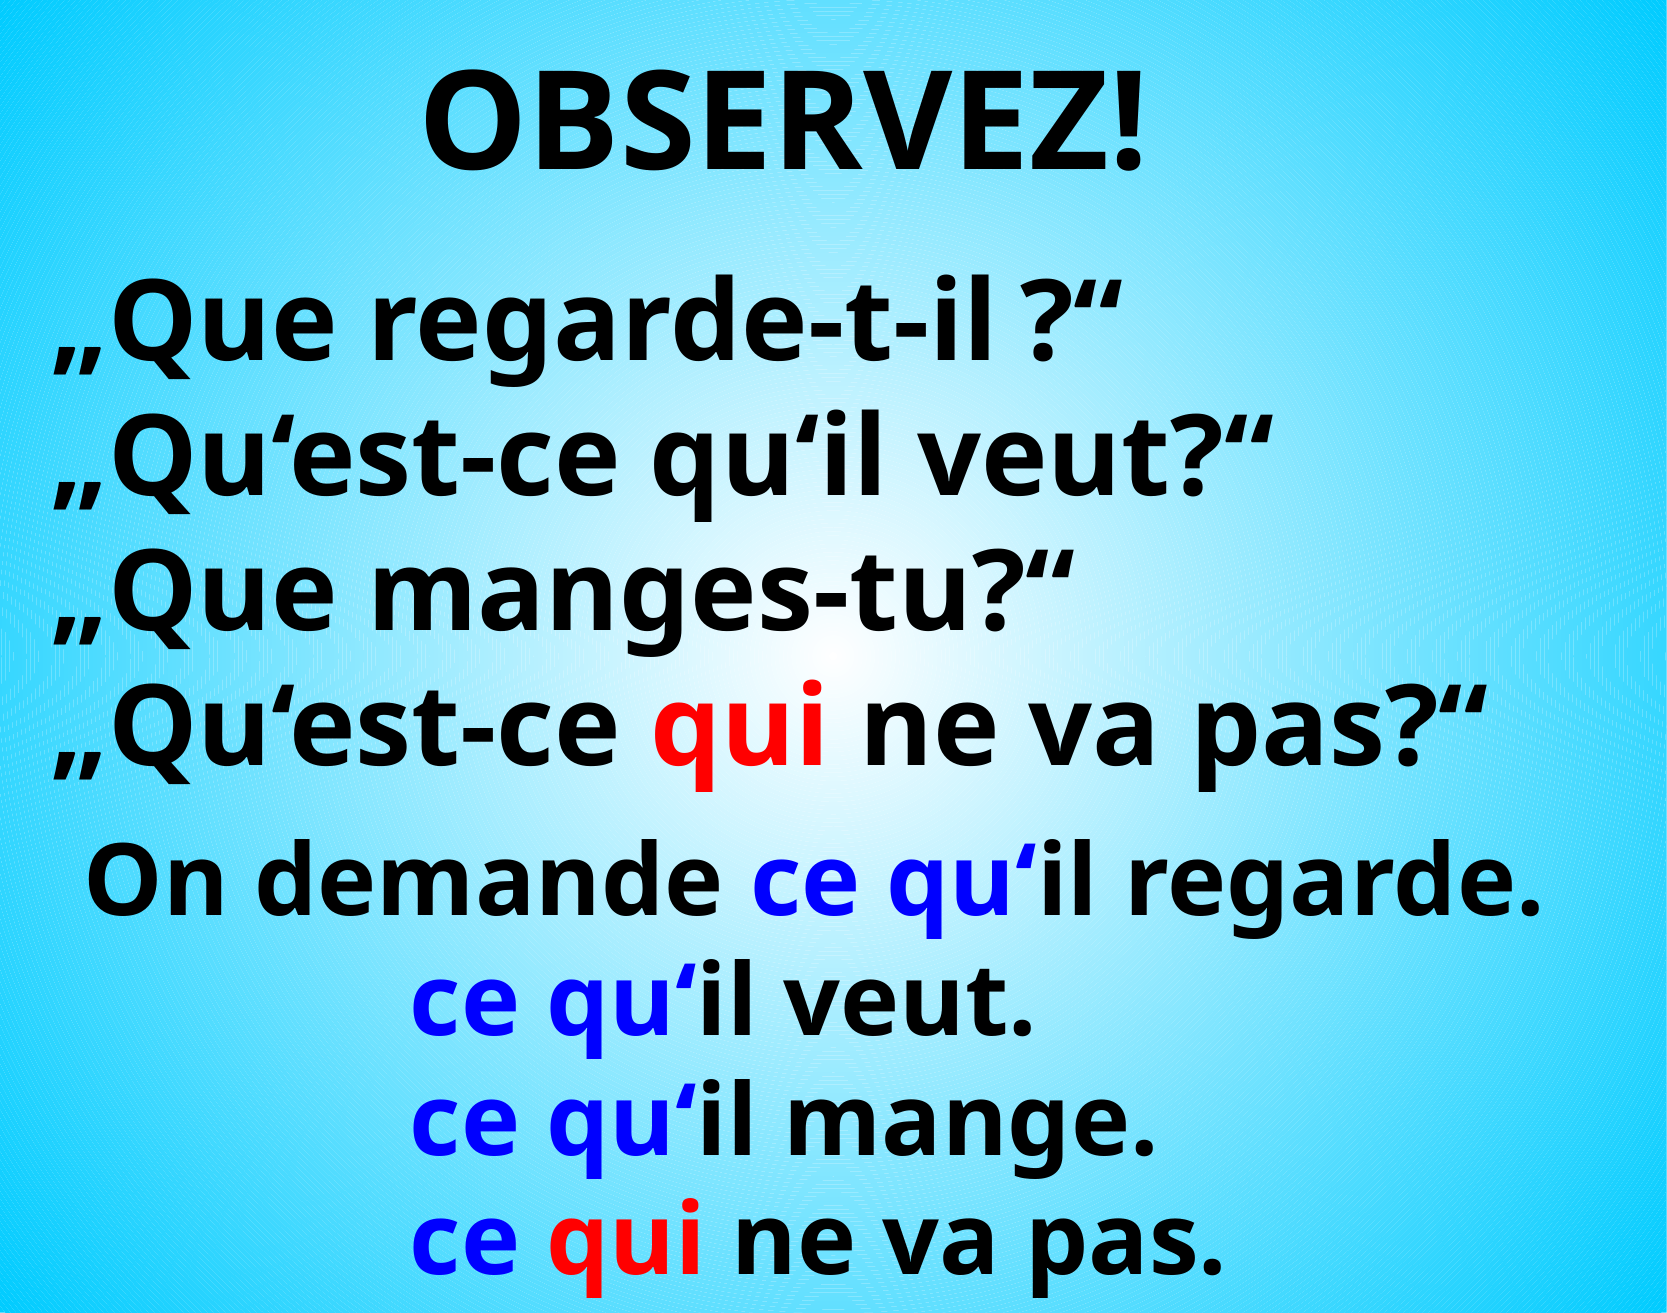

OBSERVEZ!
„Que regarde-t-il ?“
„Qu‘est-ce qu‘il veut?“
„Que manges-tu?“
„Qu‘est-ce qui ne va pas?“
On demande ce qu‘il regarde.
				 ce qu‘il veut.
				 ce qu‘il mange.
				 ce qui ne va pas.